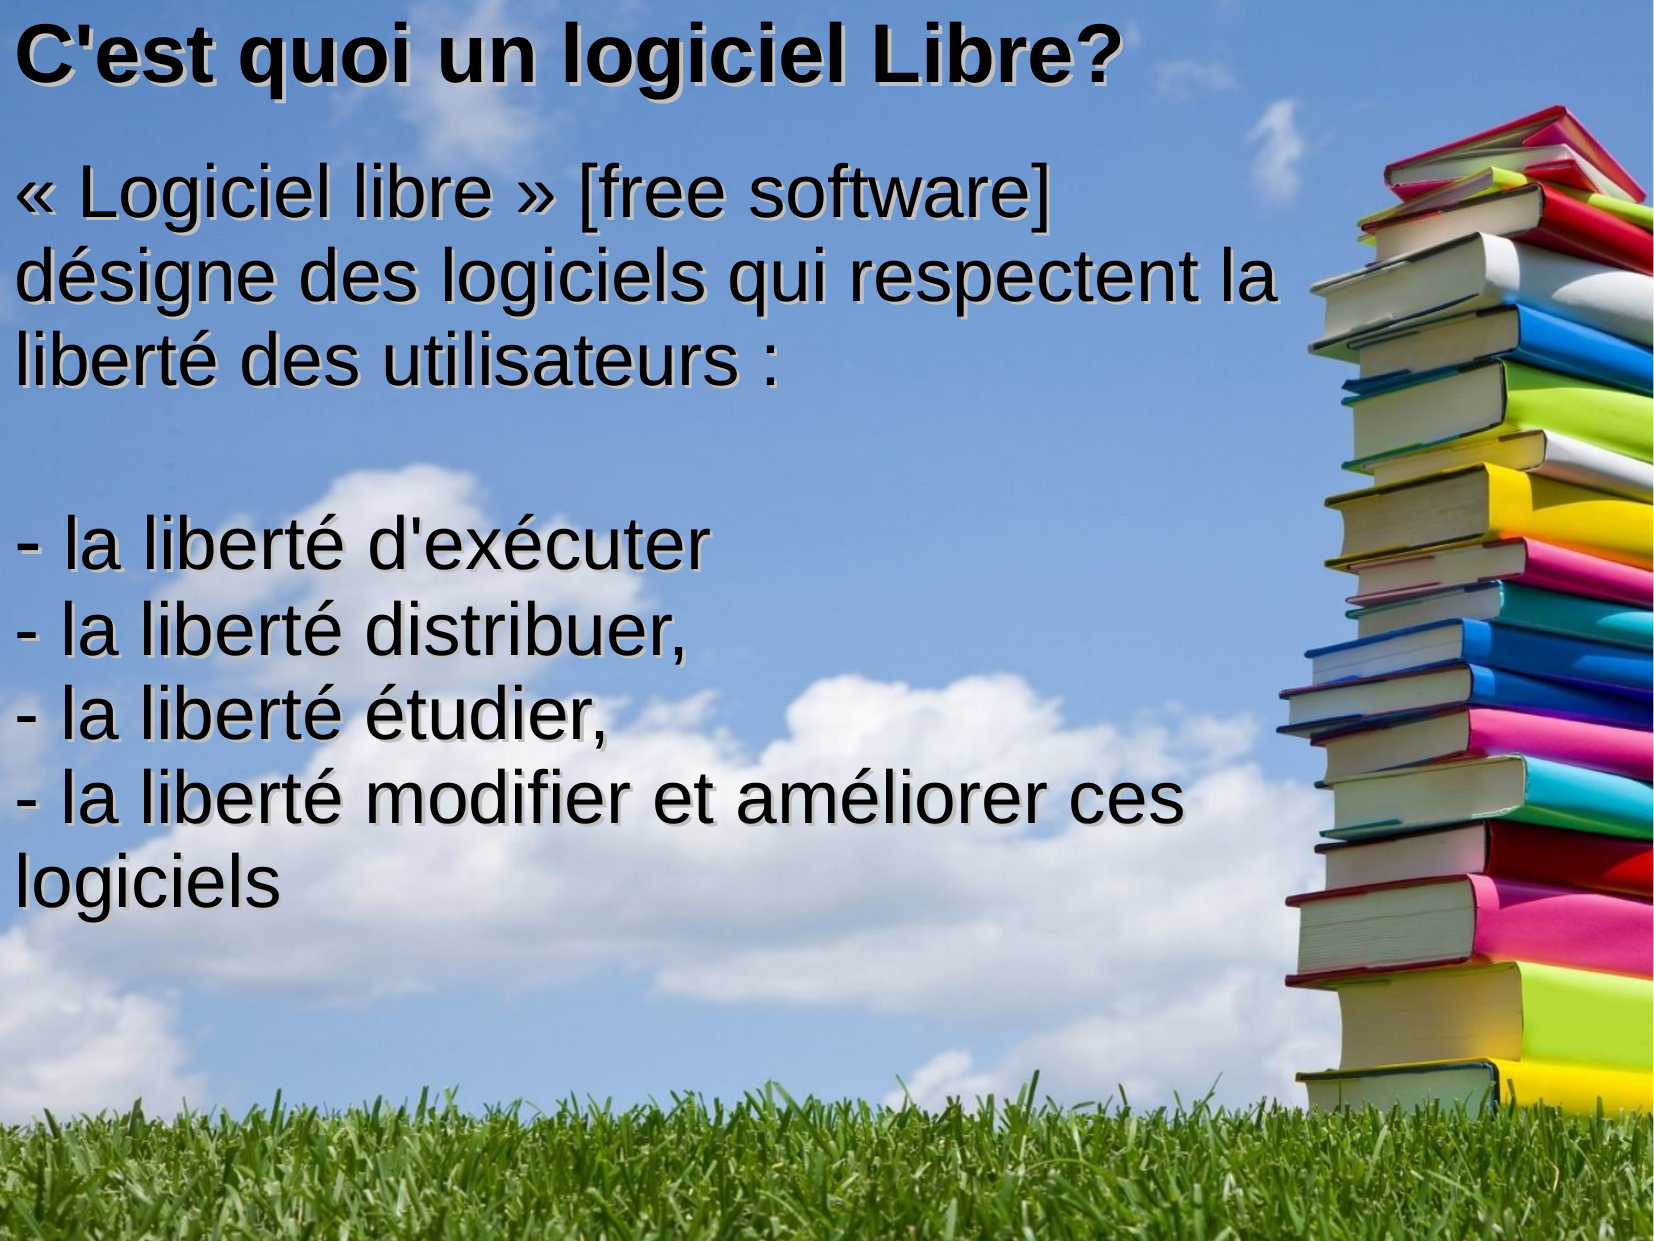

C'est quoi un logiciel Libre?
« Logiciel libre » [free software] désigne des logiciels qui respectent la liberté des utilisateurs :
- la liberté d'exécuter
- la liberté distribuer,
- la liberté étudier,
- la liberté modifier et améliorer ces logiciels
#